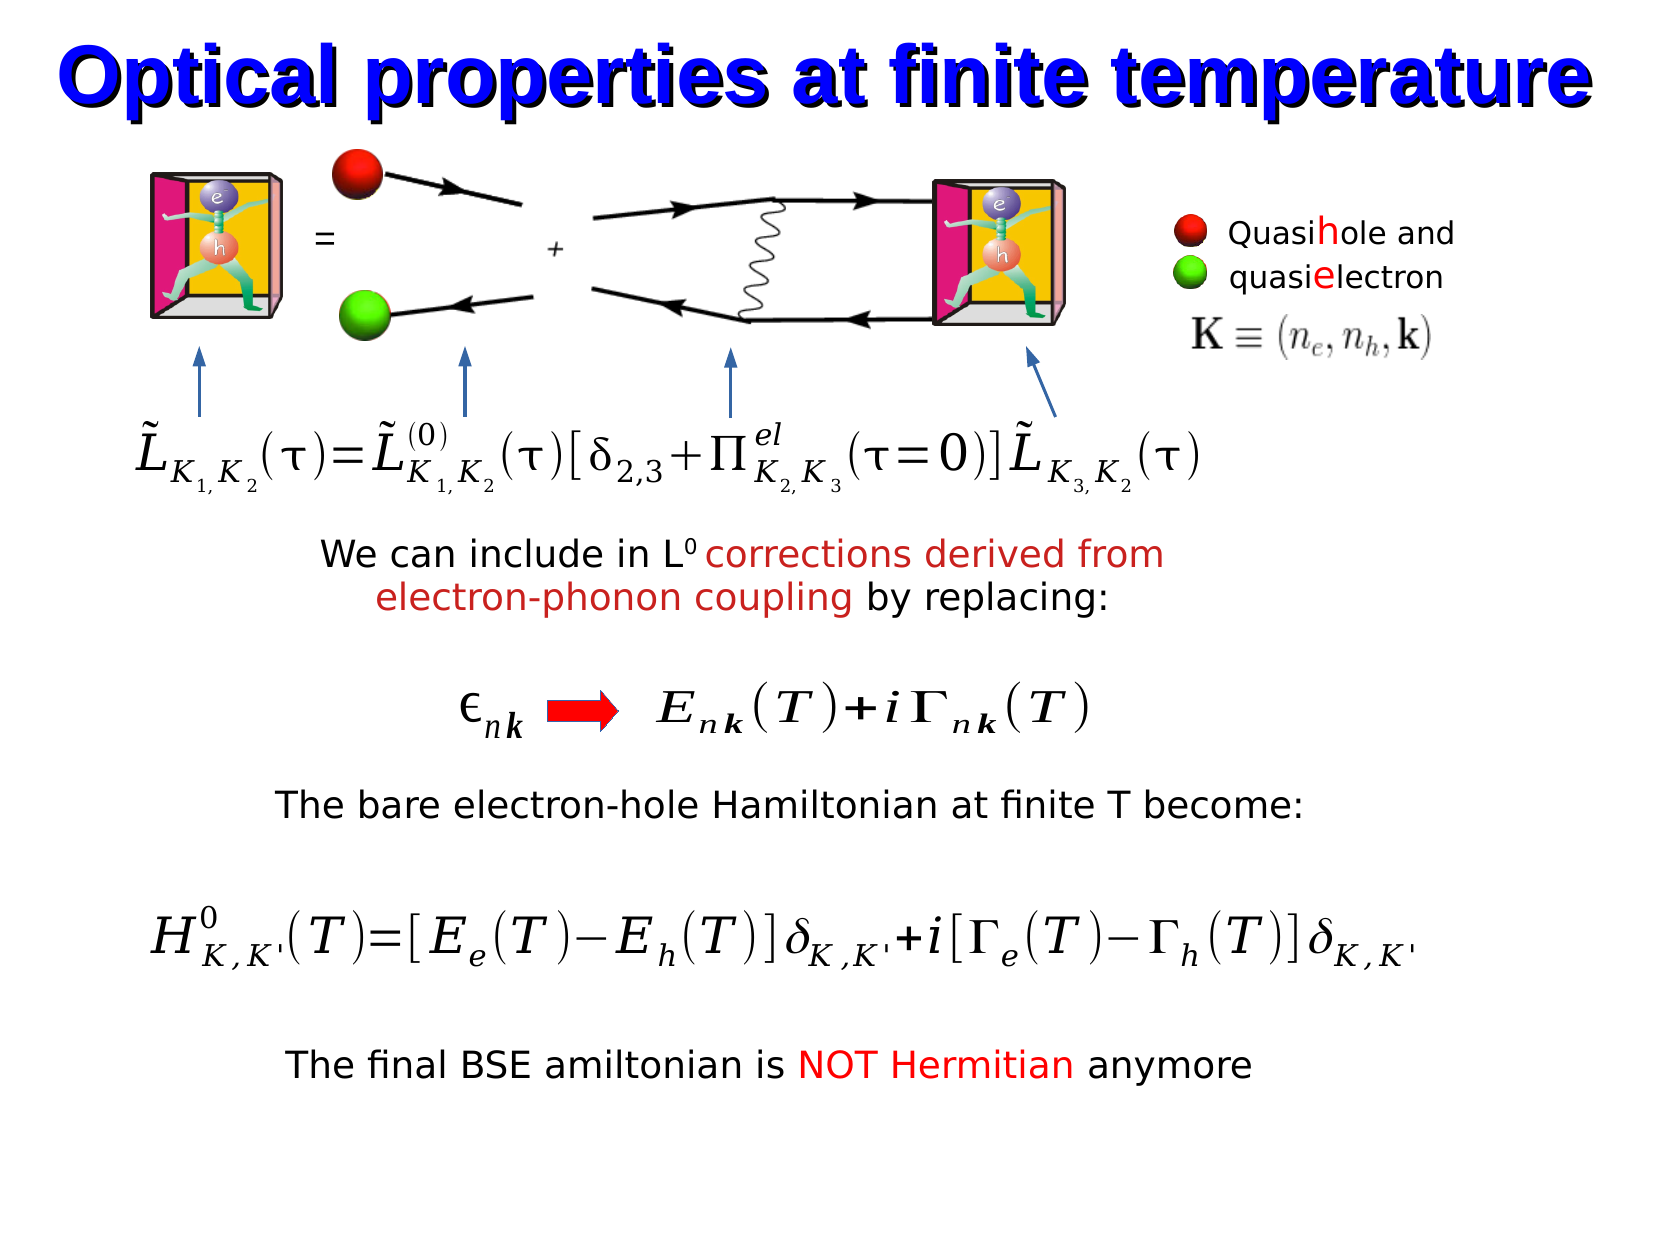

Optical properties at finite temperature
Quasihole and quasielectron
=
We can include in L0 corrections derived from electron-phonon coupling by replacing:
The bare electron-hole Hamiltonian at finite T become:
The final BSE amiltonian is NOT Hermitian anymore